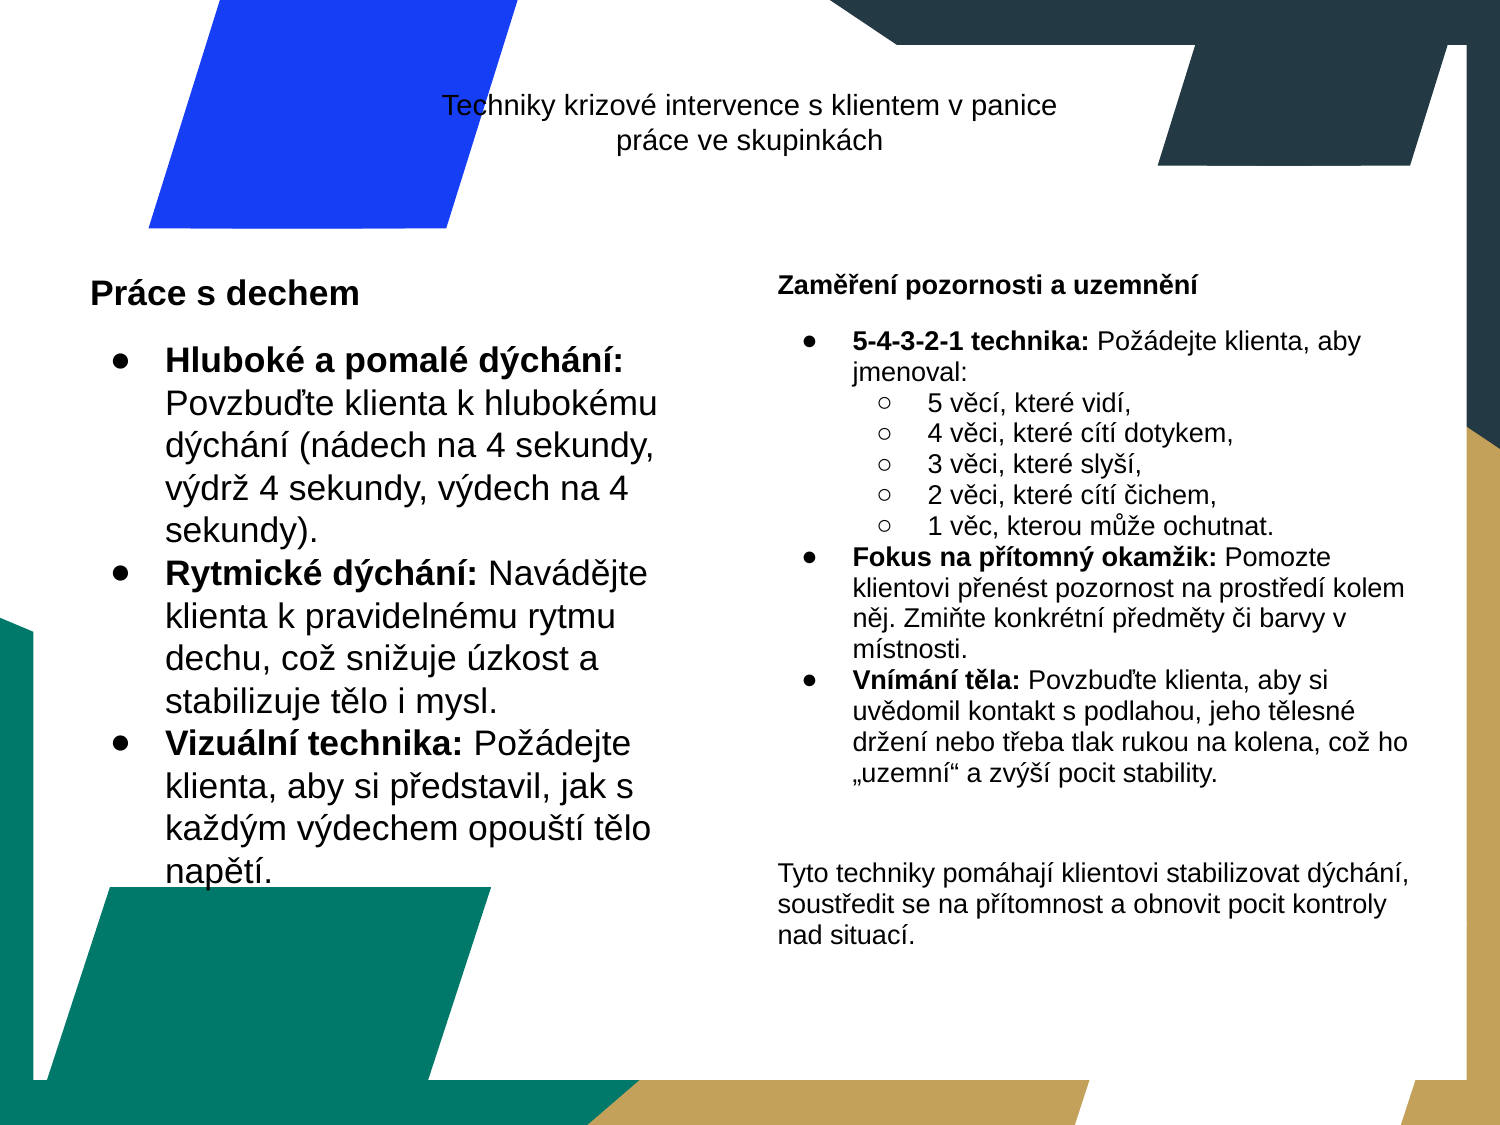

# Techniky krizové intervence s klientem v panice práce ve skupinkách
Práce s dechem
Hluboké a pomalé dýchání: Povzbuďte klienta k hlubokému dýchání (nádech na 4 sekundy, výdrž 4 sekundy, výdech na 4 sekundy).
Rytmické dýchání: Navádějte klienta k pravidelnému rytmu dechu, což snižuje úzkost a stabilizuje tělo i mysl.
Vizuální technika: Požádejte klienta, aby si představil, jak s každým výdechem opouští tělo napětí.
Zaměření pozornosti a uzemnění
5-4-3-2-1 technika: Požádejte klienta, aby jmenoval:
5 věcí, které vidí,
4 věci, které cítí dotykem,
3 věci, které slyší,
2 věci, které cítí čichem,
1 věc, kterou může ochutnat.
Fokus na přítomný okamžik: Pomozte klientovi přenést pozornost na prostředí kolem něj. Zmiňte konkrétní předměty či barvy v místnosti.
Vnímání těla: Povzbuďte klienta, aby si uvědomil kontakt s podlahou, jeho tělesné držení nebo třeba tlak rukou na kolena, což ho „uzemní“ a zvýší pocit stability.
Tyto techniky pomáhají klientovi stabilizovat dýchání, soustředit se na přítomnost a obnovit pocit kontroly nad situací.